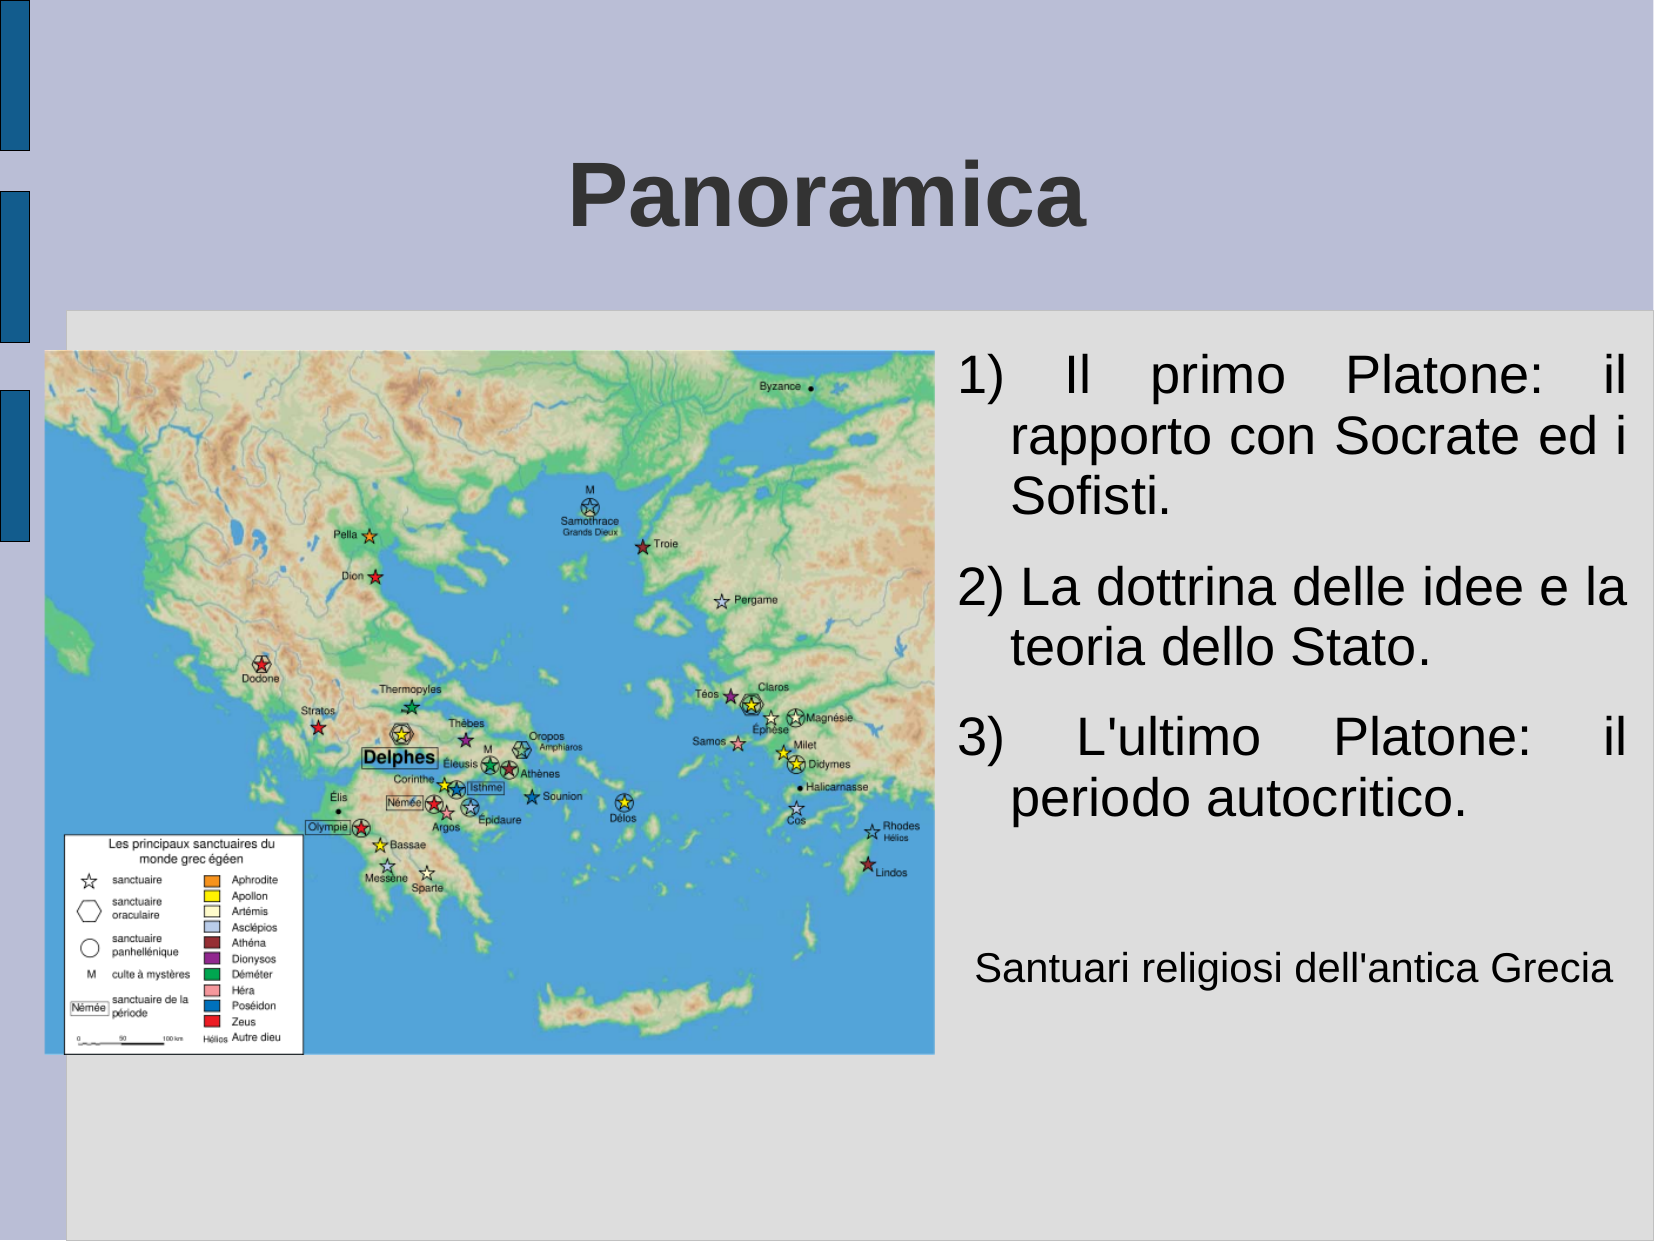

# Panoramica
1) Il primo Platone: il rapporto con Socrate ed i Sofisti.
2) La dottrina delle idee e la teoria dello Stato.
3) L'ultimo Platone: il periodo autocritico.
Santuari religiosi dell'antica Grecia